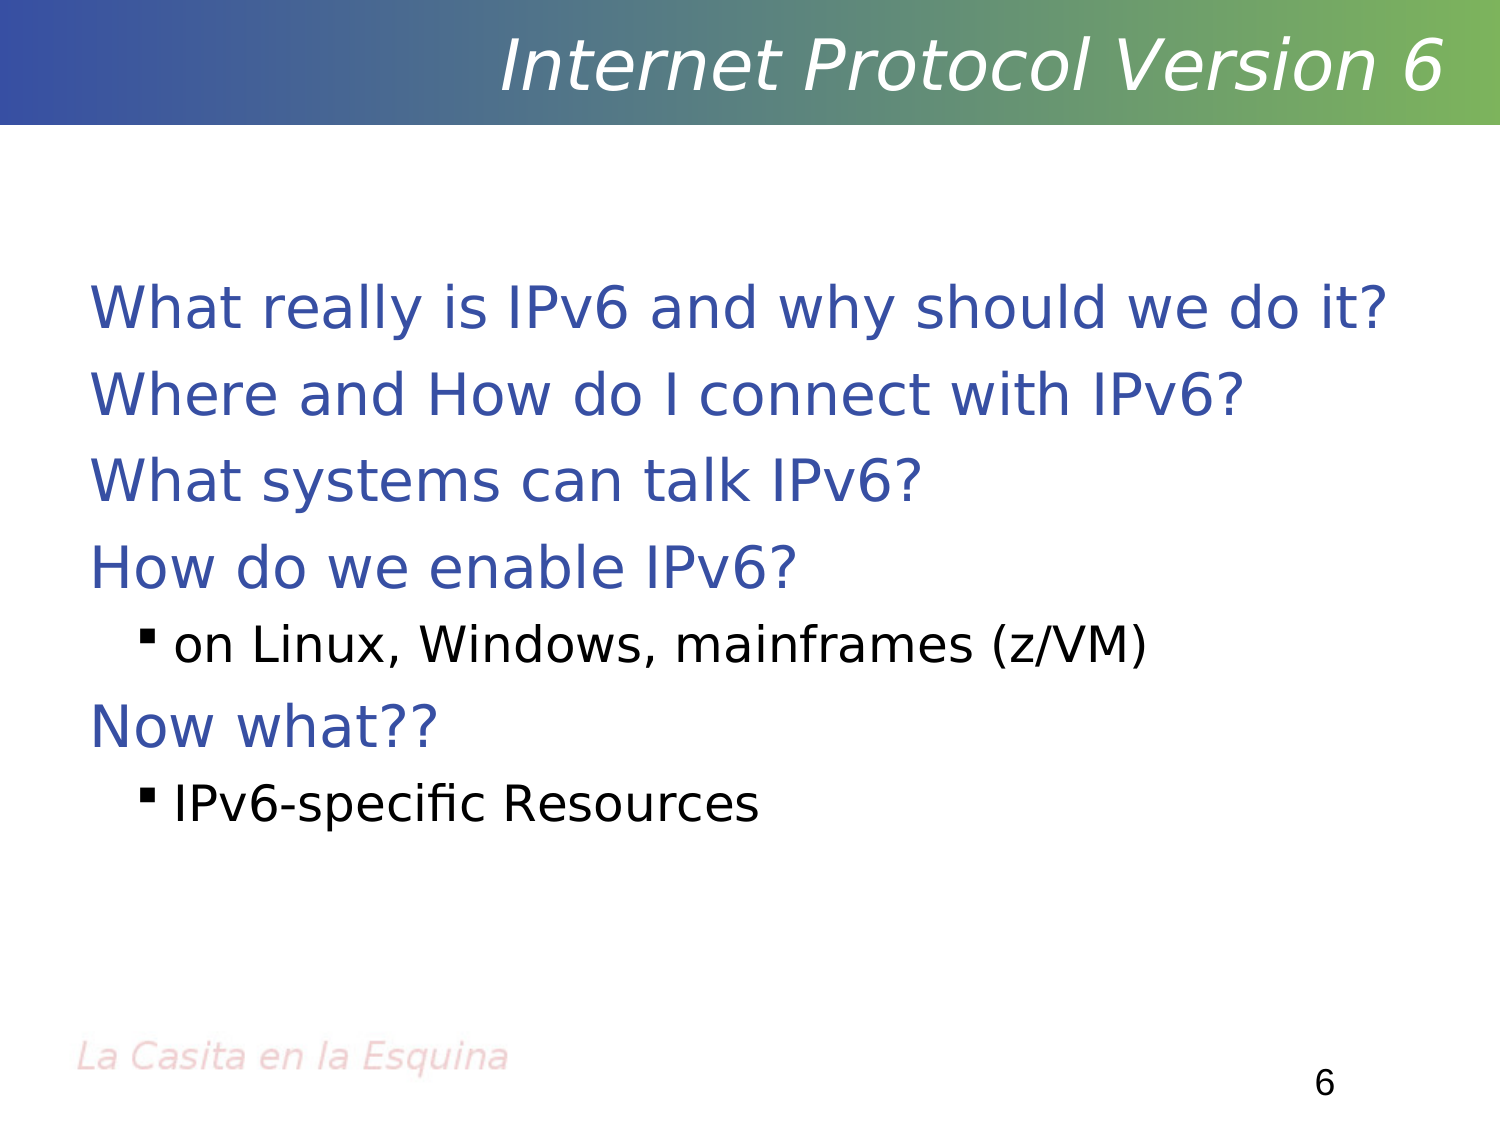

# Internet Protocol Version 6
What really is IPv6 and why should we do it?
Where and How do I connect with IPv6?
What systems can talk IPv6?
How do we enable IPv6?
on Linux, Windows, mainframes (z/VM)
Now what??
IPv6-specific Resources
6